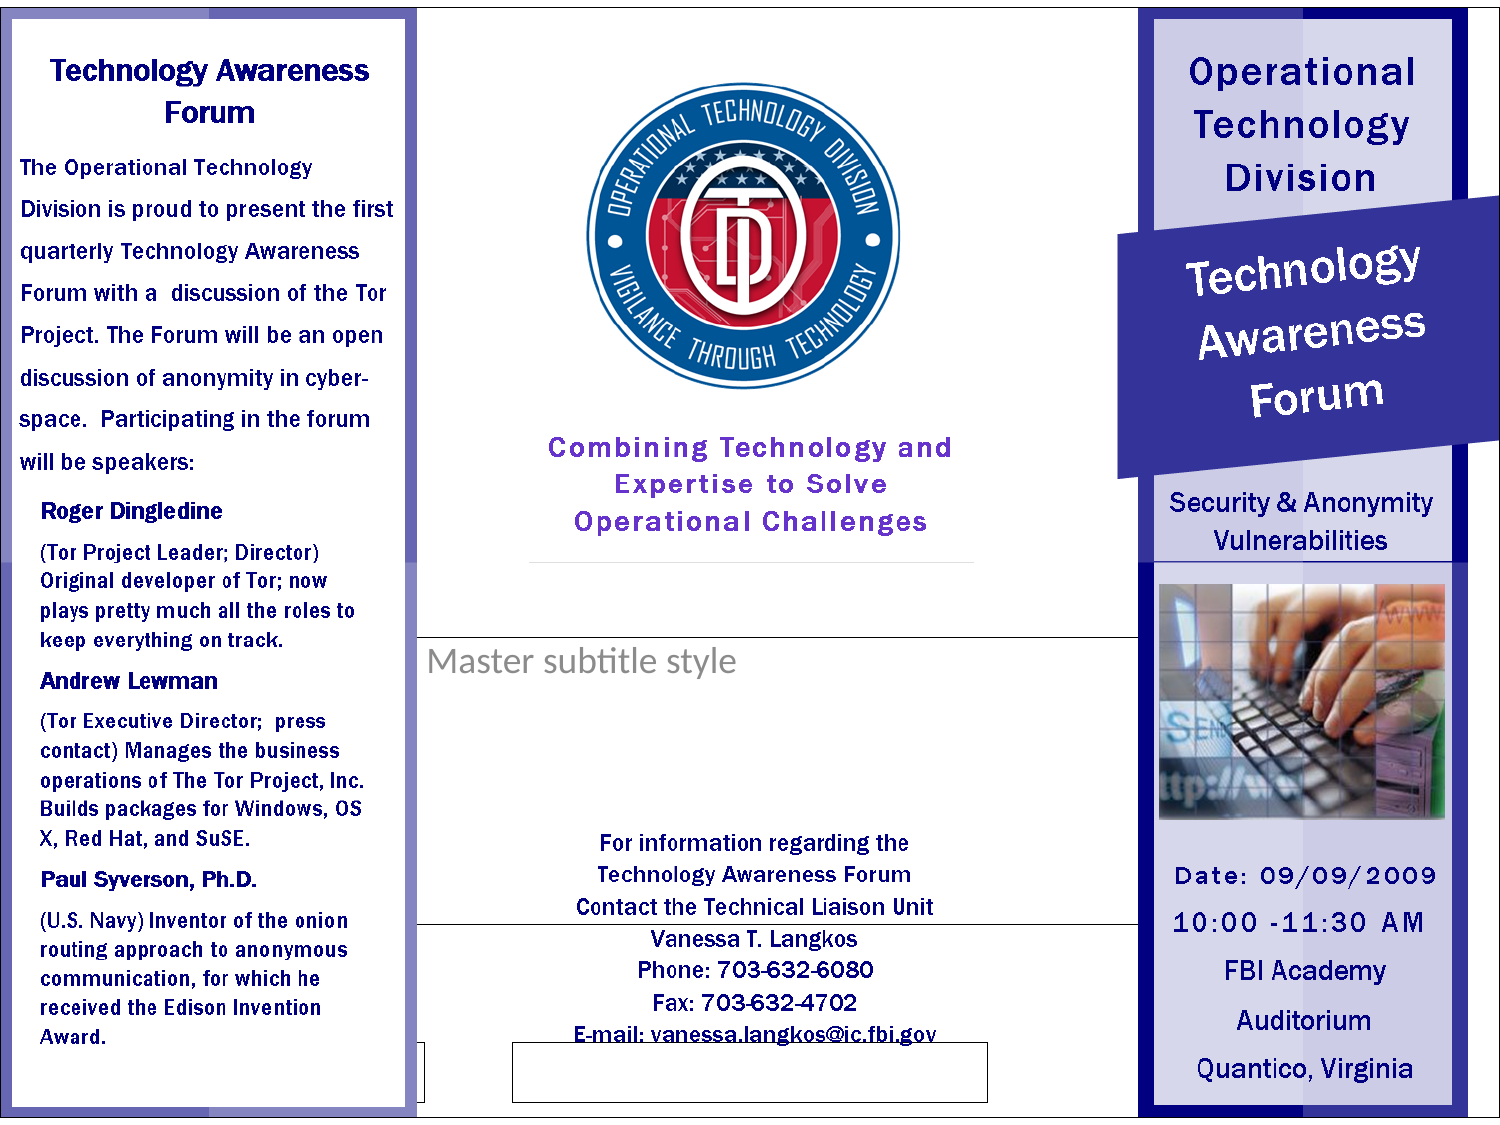

Technology Awareness Forum
The Operational Technology Division is proud to present the first quarterly Technology Awareness Forum with a discussion of the Tor Project. The Forum will be an open discussion of anonymity in cyberspace. Participating in the forum will be speakers:
Roger Dingledine
(Tor Project Leader; Director) Original developer of Tor; now plays pretty much all the roles to keep everything on track.
Andrew Lewman
(Tor Executive Director; press contact) Manages the business operations of The Tor Project, Inc. Builds packages for Windows, OS X, Red Hat, and SuSE.
Paul Syverson, Ph.D.
(U.S. Navy) Inventor of the onion routing approach to anonymous communication, for which he received the Edison Invention Award.
Operational Technology
Division
Technology Awareness Forum
Security & Anonymity Vulnerabilities
Date: 09/09/2009
10:00 -11:30 AM
FBI Academy Auditorium Quantico, Virginia
Combining Technology and Expertise to Solve Operational Challenges
For information regarding the
Technology Awareness Forum
Contact the Technical Liaison Unit
Vanessa T. Langkos
Phone: 703-632-6080
Fax: 703-632-4702
E-mail: vanessa.langkos@ic.fbi.gov